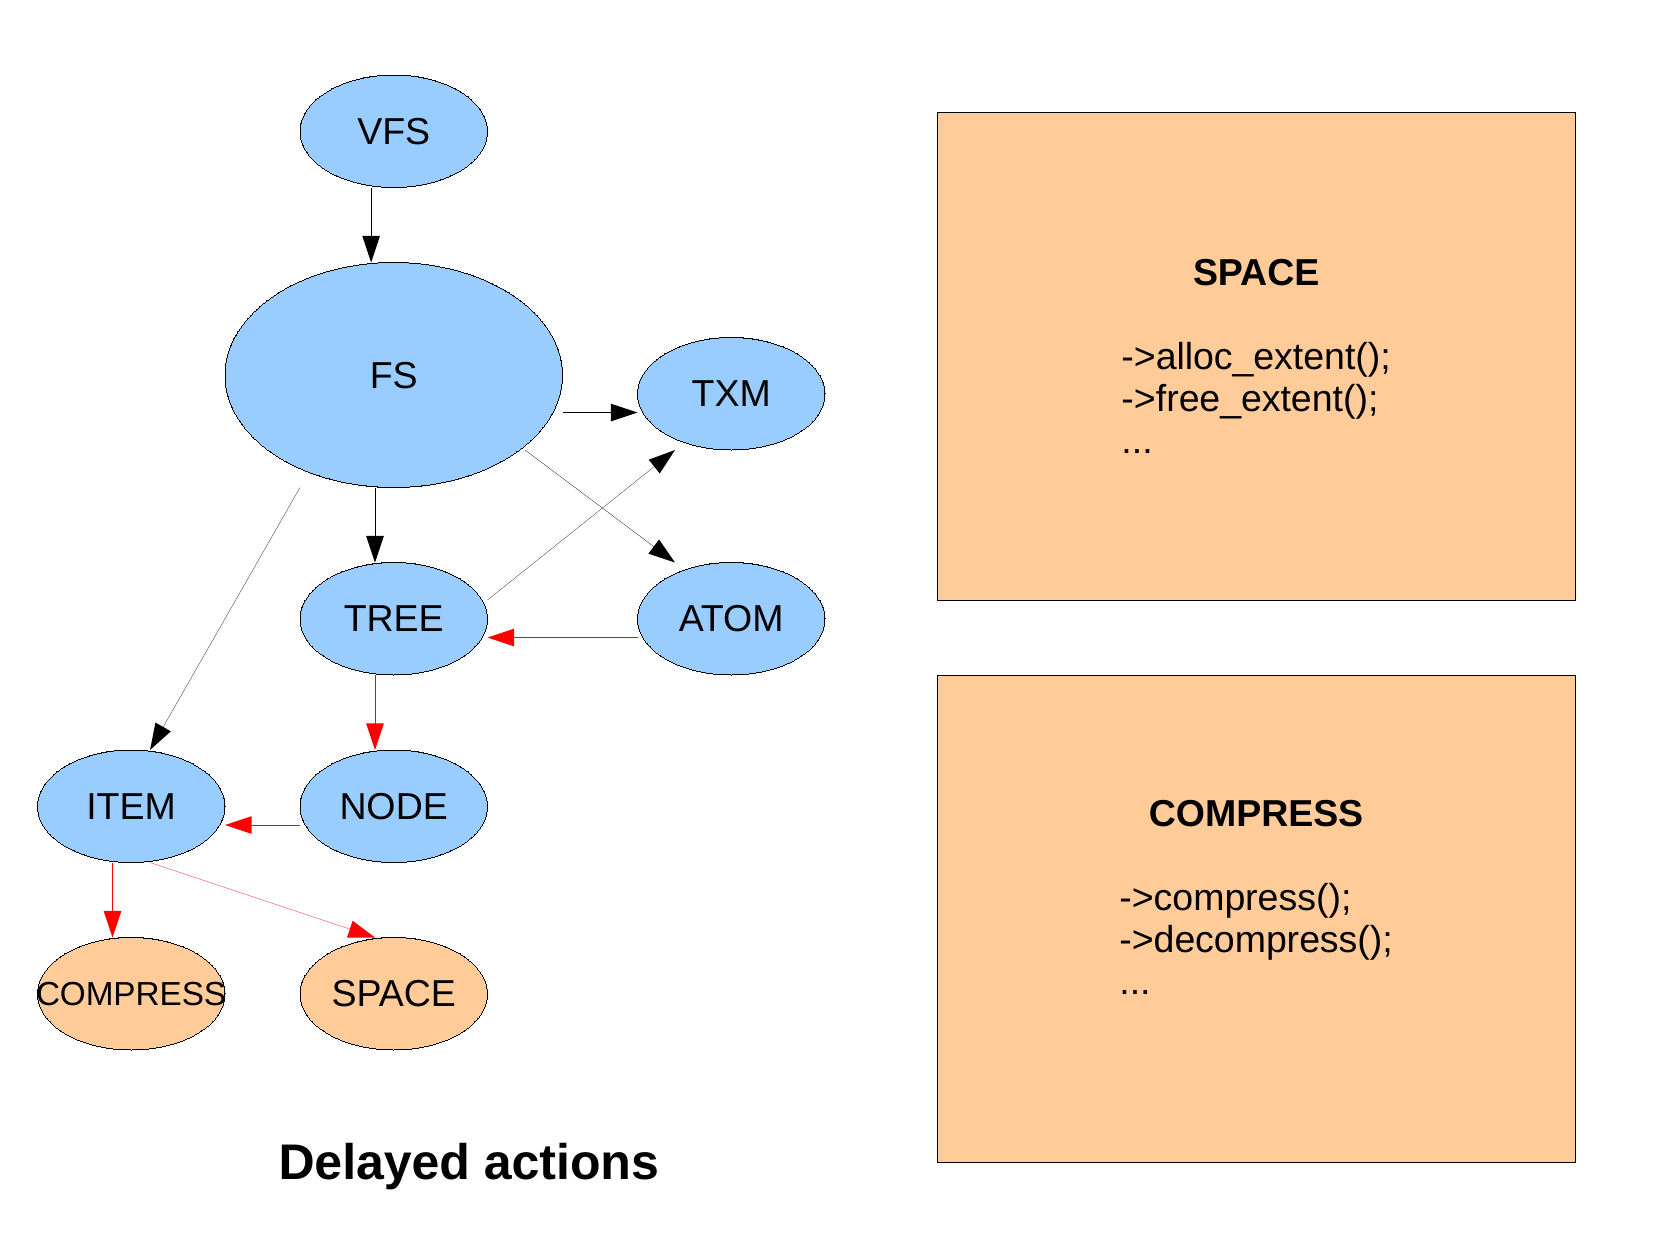

VFS
SPACE
->alloc_extent();
->free_extent();
...
FS
TXM
TREE
ATOM
COMPRESS
->compress();
->decompress();
...
ITEM
NODE
COMPRESS
SPACE
Delayed actions